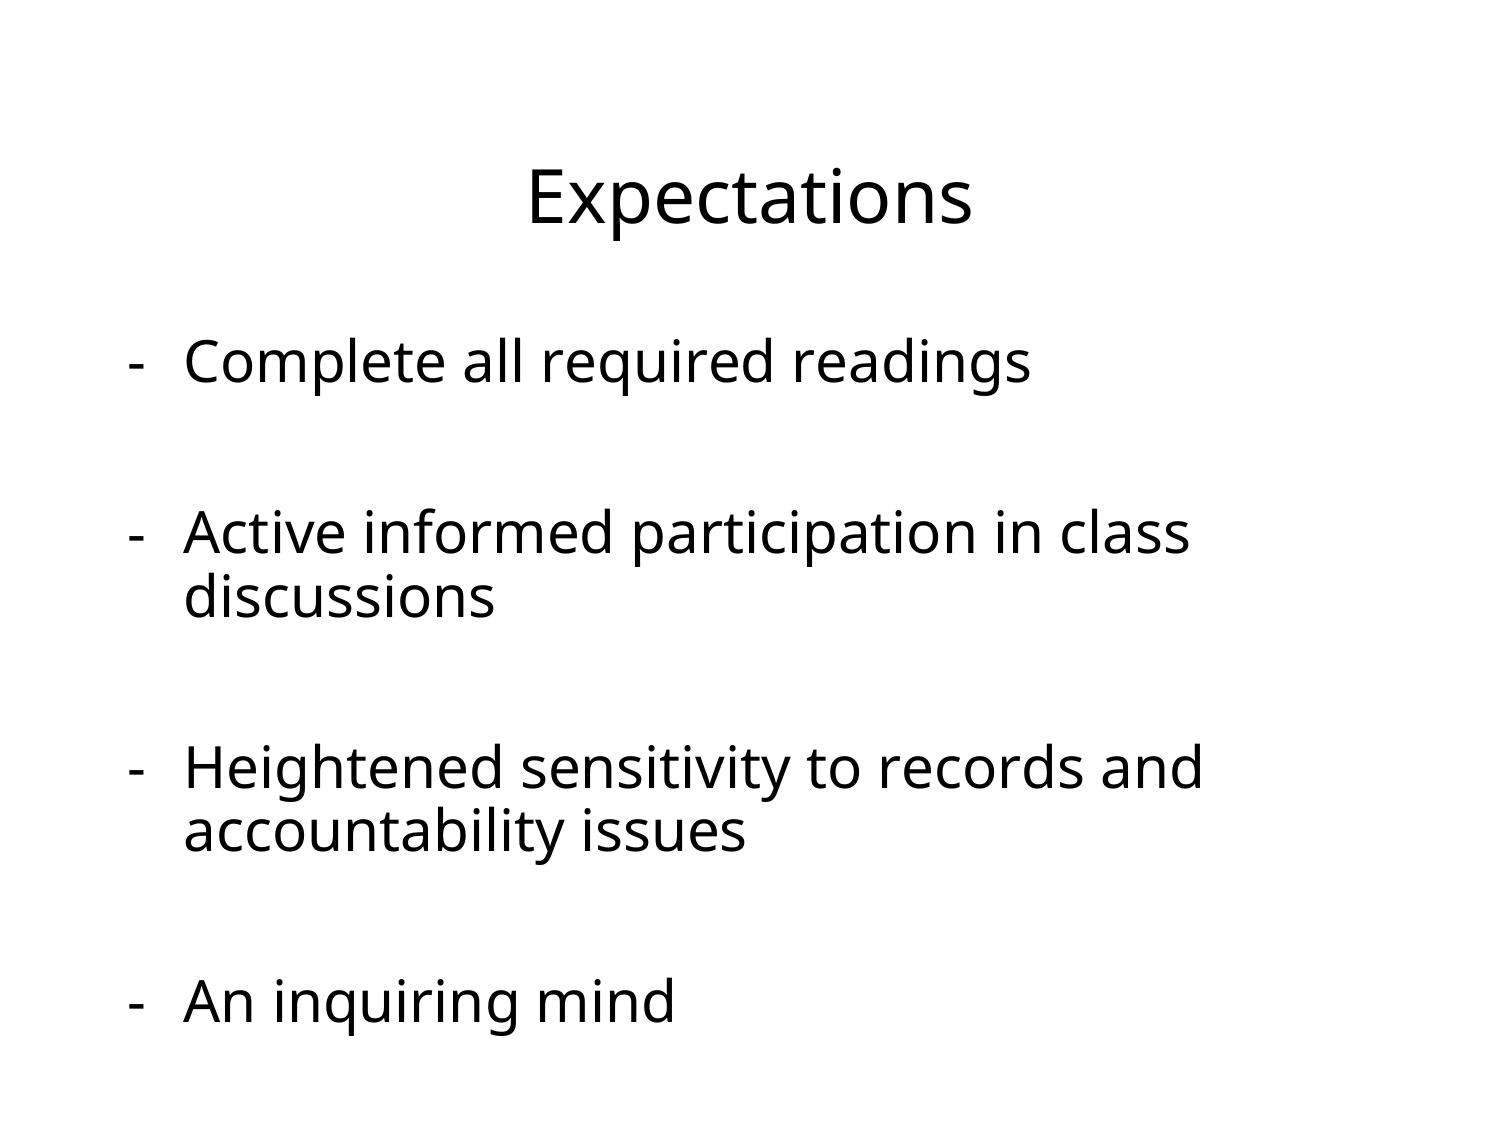

# Expectations
Complete all required readings
Active informed participation in class discussions
Heightened sensitivity to records and accountability issues
An inquiring mind